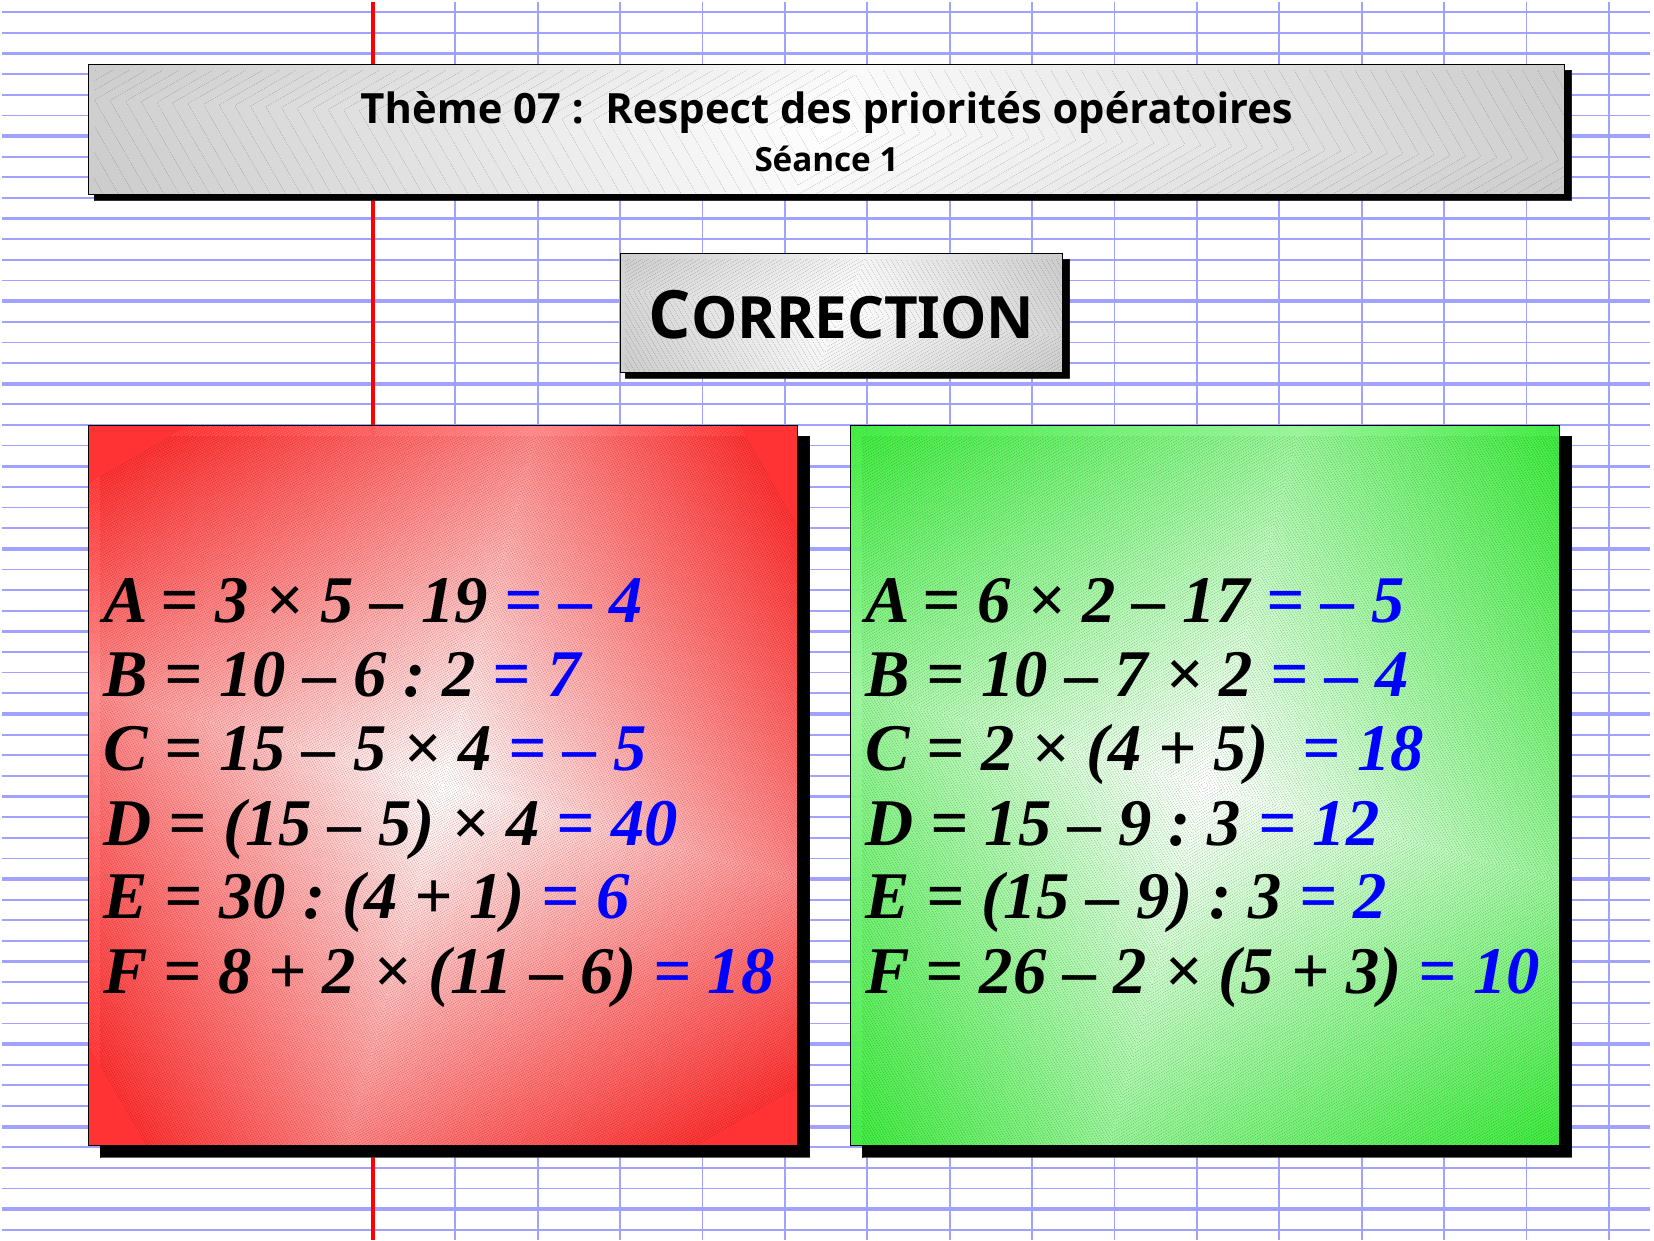

Thème 07 : Respect des priorités opératoires
Séance 1
CORRECTION
A = 3 × 5 – 19 = – 4
B = 10 – 6 : 2 = 7
C = 15 – 5 × 4 = – 5
D = (15 – 5) × 4 = 40
E = 30 : (4 + 1) = 6
F = 8 + 2 × (11 – 6) = 18
A = 6 × 2 – 17 = – 5
B = 10 – 7 × 2 = – 4
C = 2 × (4 + 5) = 18
D = 15 – 9 : 3 = 12
E = (15 – 9) : 3 = 2
F = 26 – 2 × (5 + 3) = 10